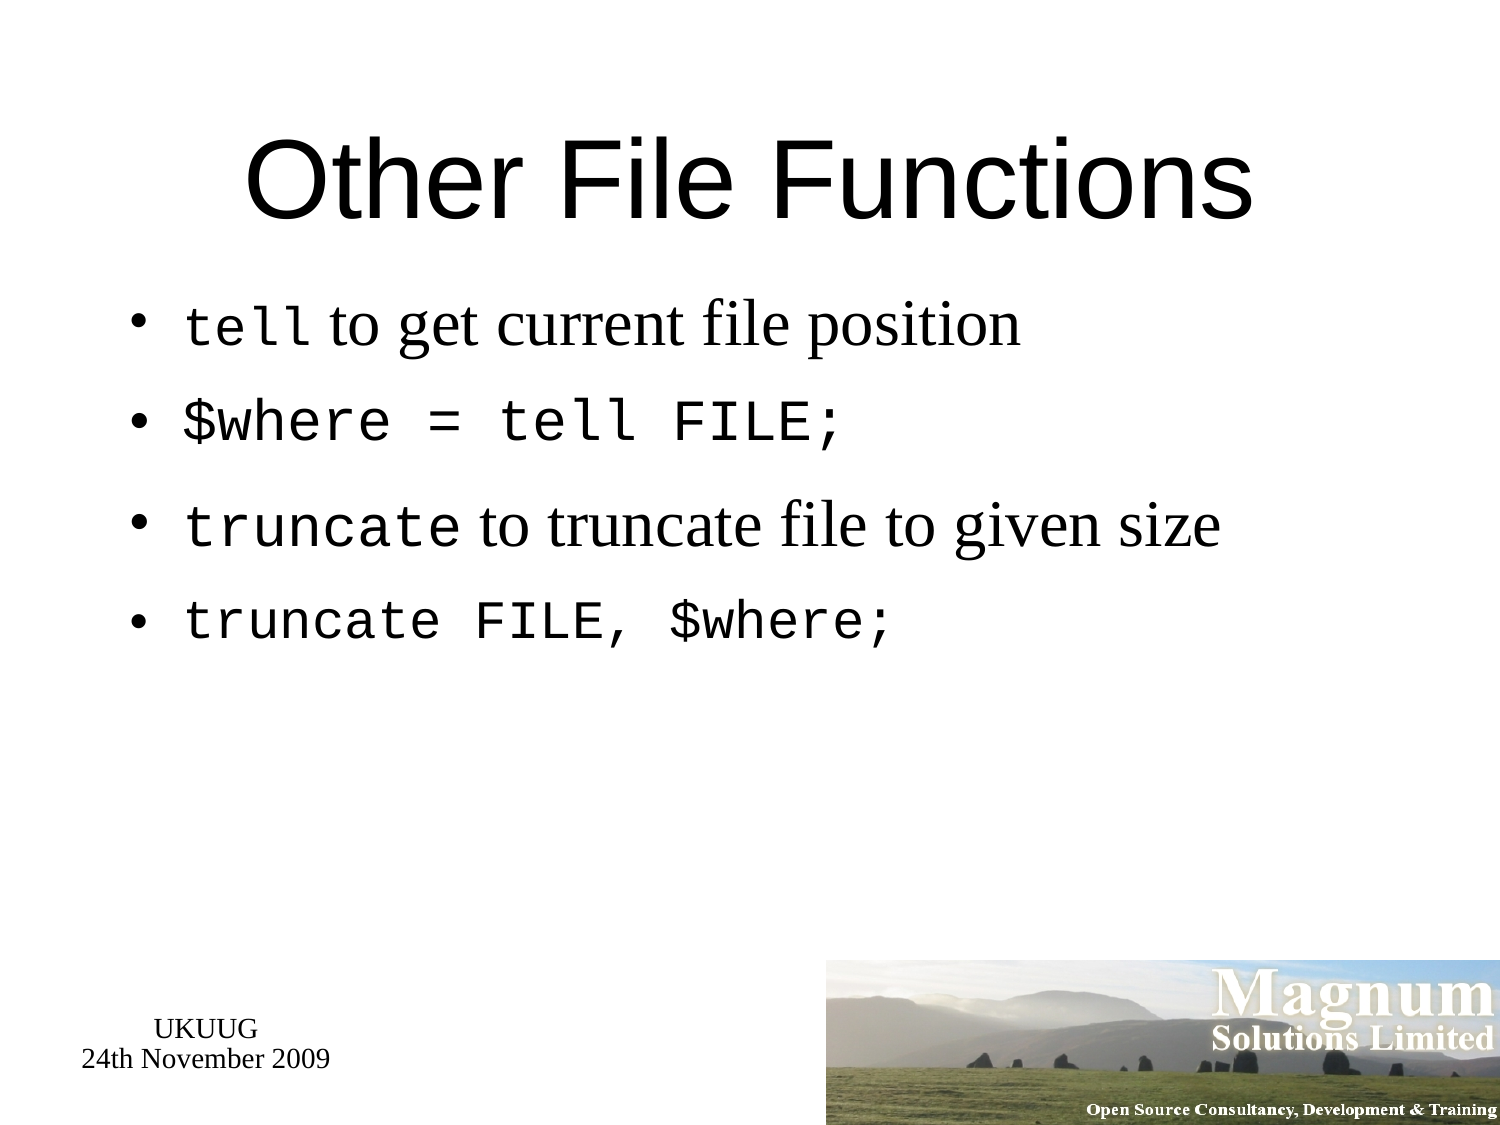

# Other File Functions
tell to get current file position
$where = tell FILE;
truncate to truncate file to given size
truncate FILE, $where;
72